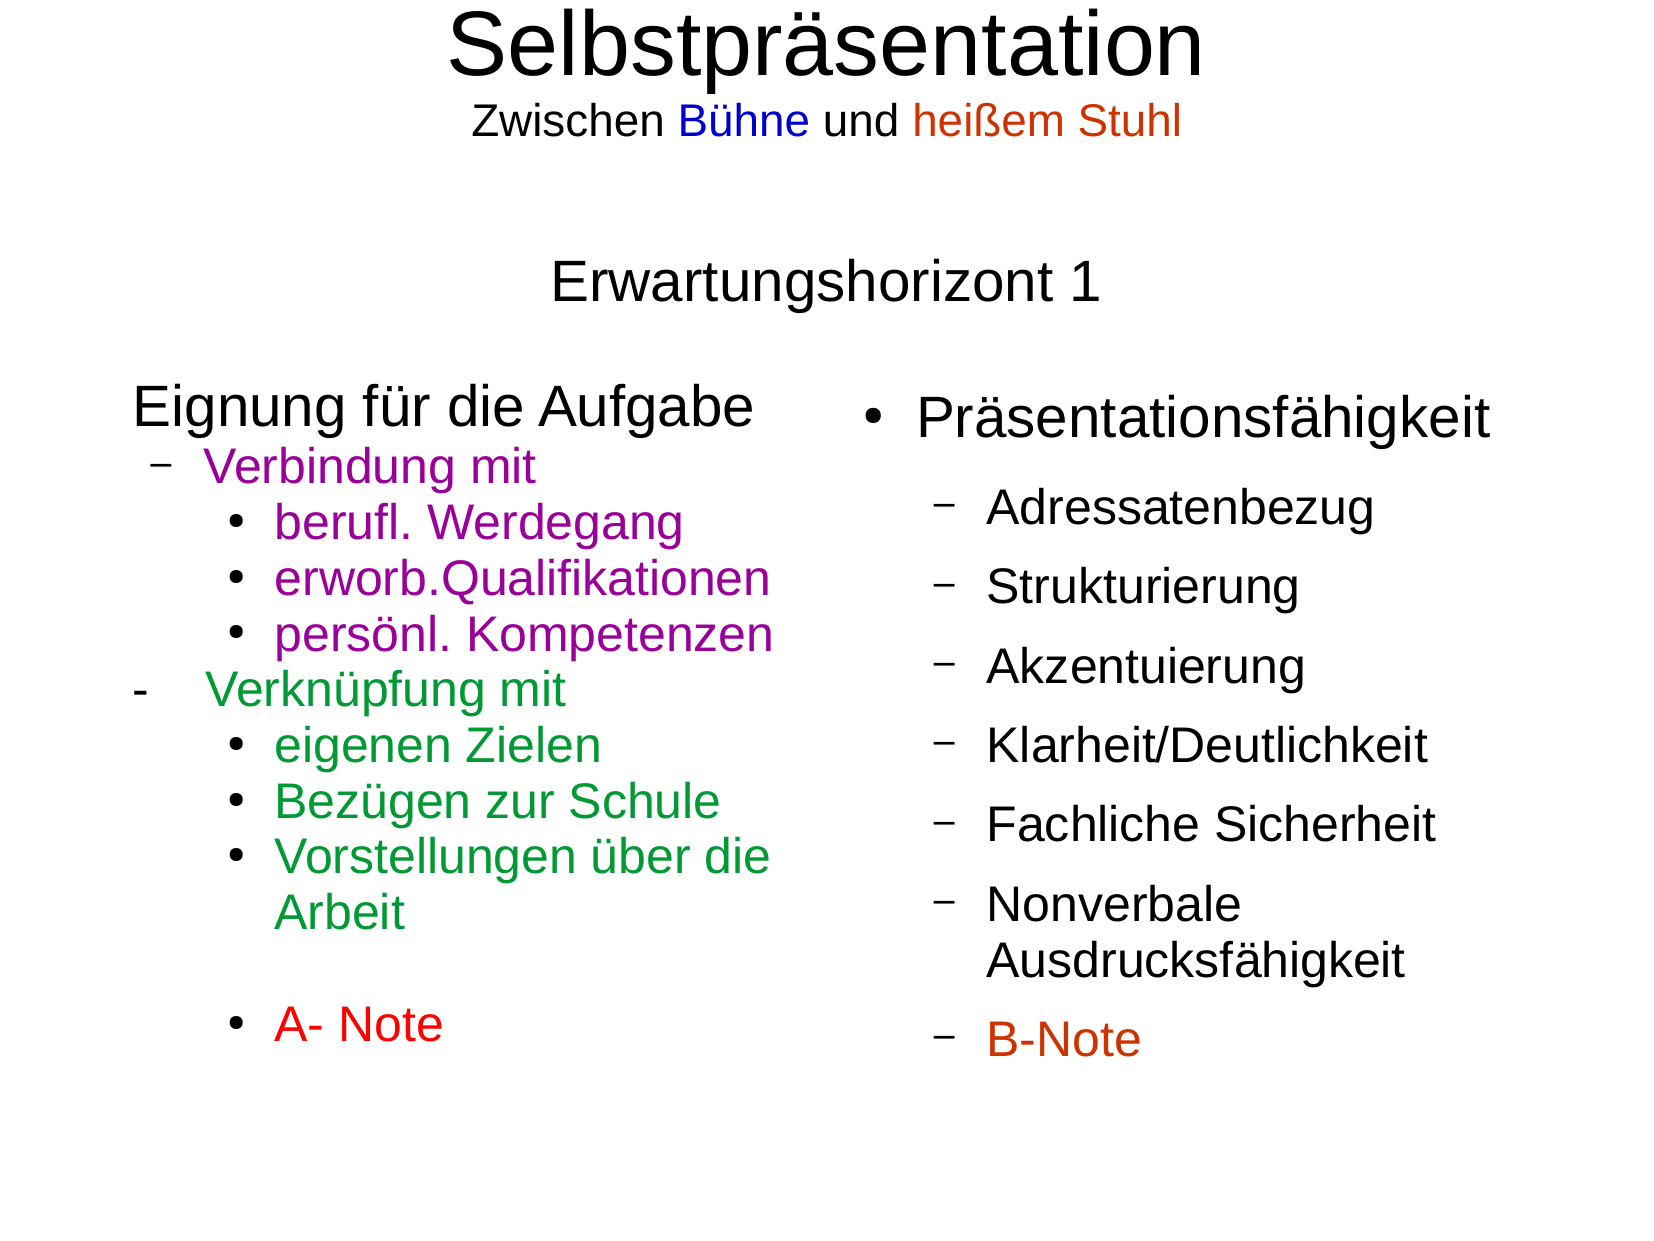

# Selbstpräsentation Zwischen Bühne und heißem Stuhl Erwartungshorizont 1
Präsentationsfähigkeit
Adressatenbezug
Strukturierung
Akzentuierung
Klarheit/Deutlichkeit
Fachliche Sicherheit
Nonverbale Ausdrucksfähigkeit
B-Note
Eignung für die Aufgabe
Verbindung mit
berufl. Werdegang
erworb.Qualifikationen
persönl. Kompetenzen
- Verknüpfung mit
eigenen Zielen
Bezügen zur Schule
Vorstellungen über die Arbeit
A- Note